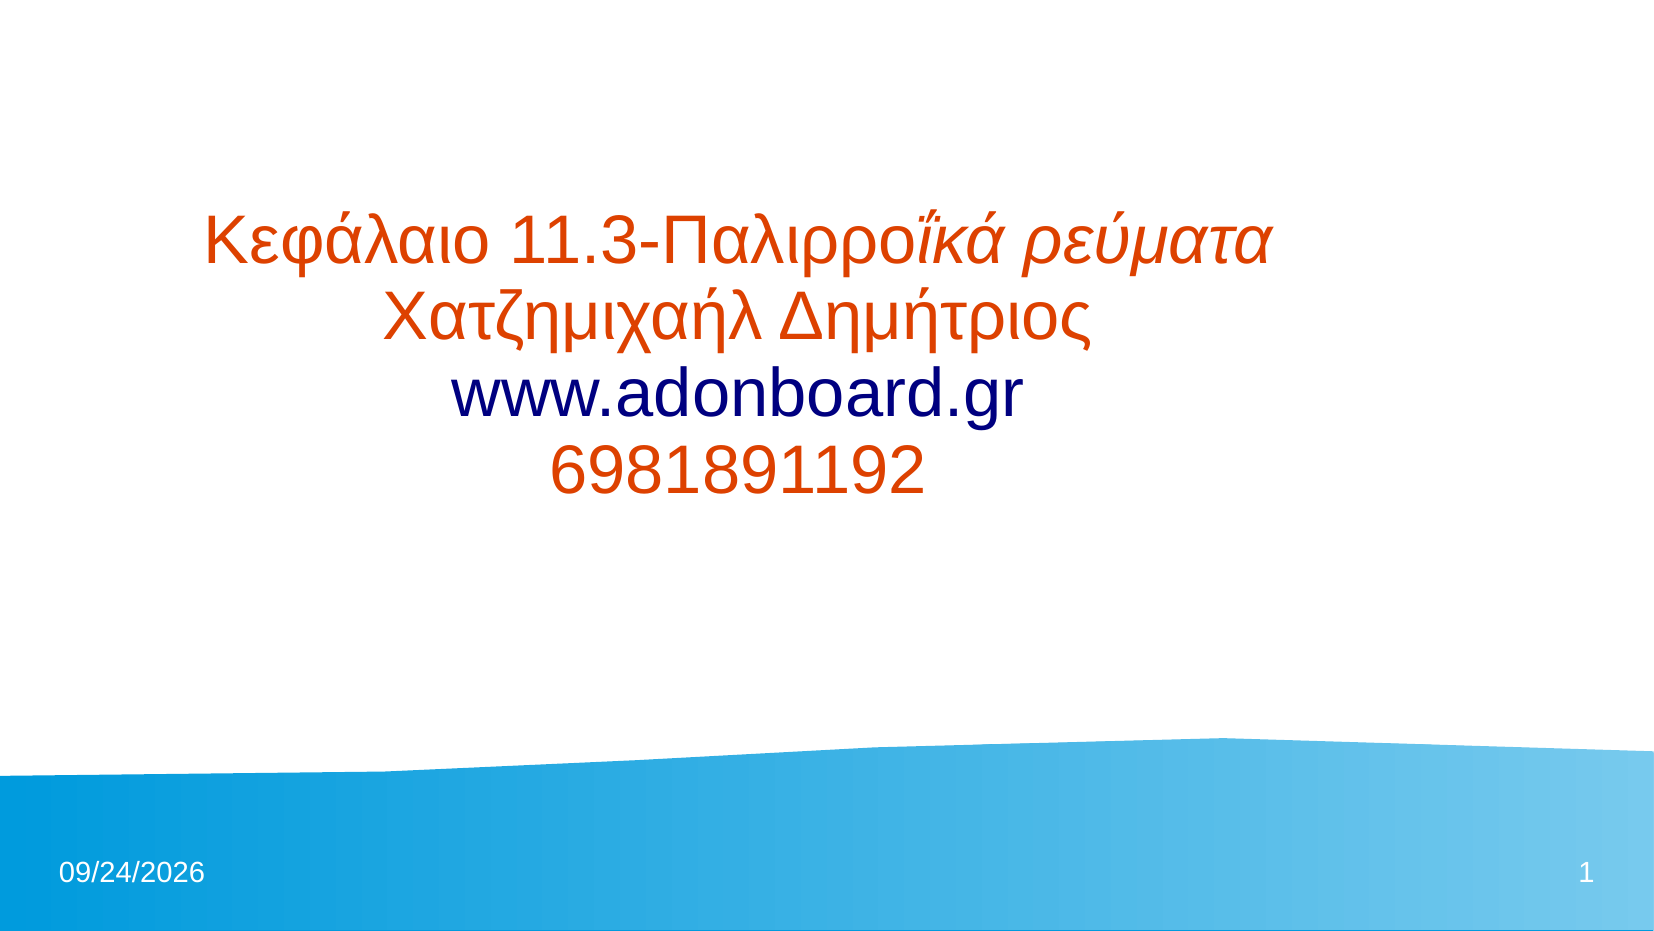

# Κεφάλαιο 11.3-Παλιρροΐκά ρεύματα Χατζημιχαήλ Δημήτριος www.adonboard.gr 6981891192